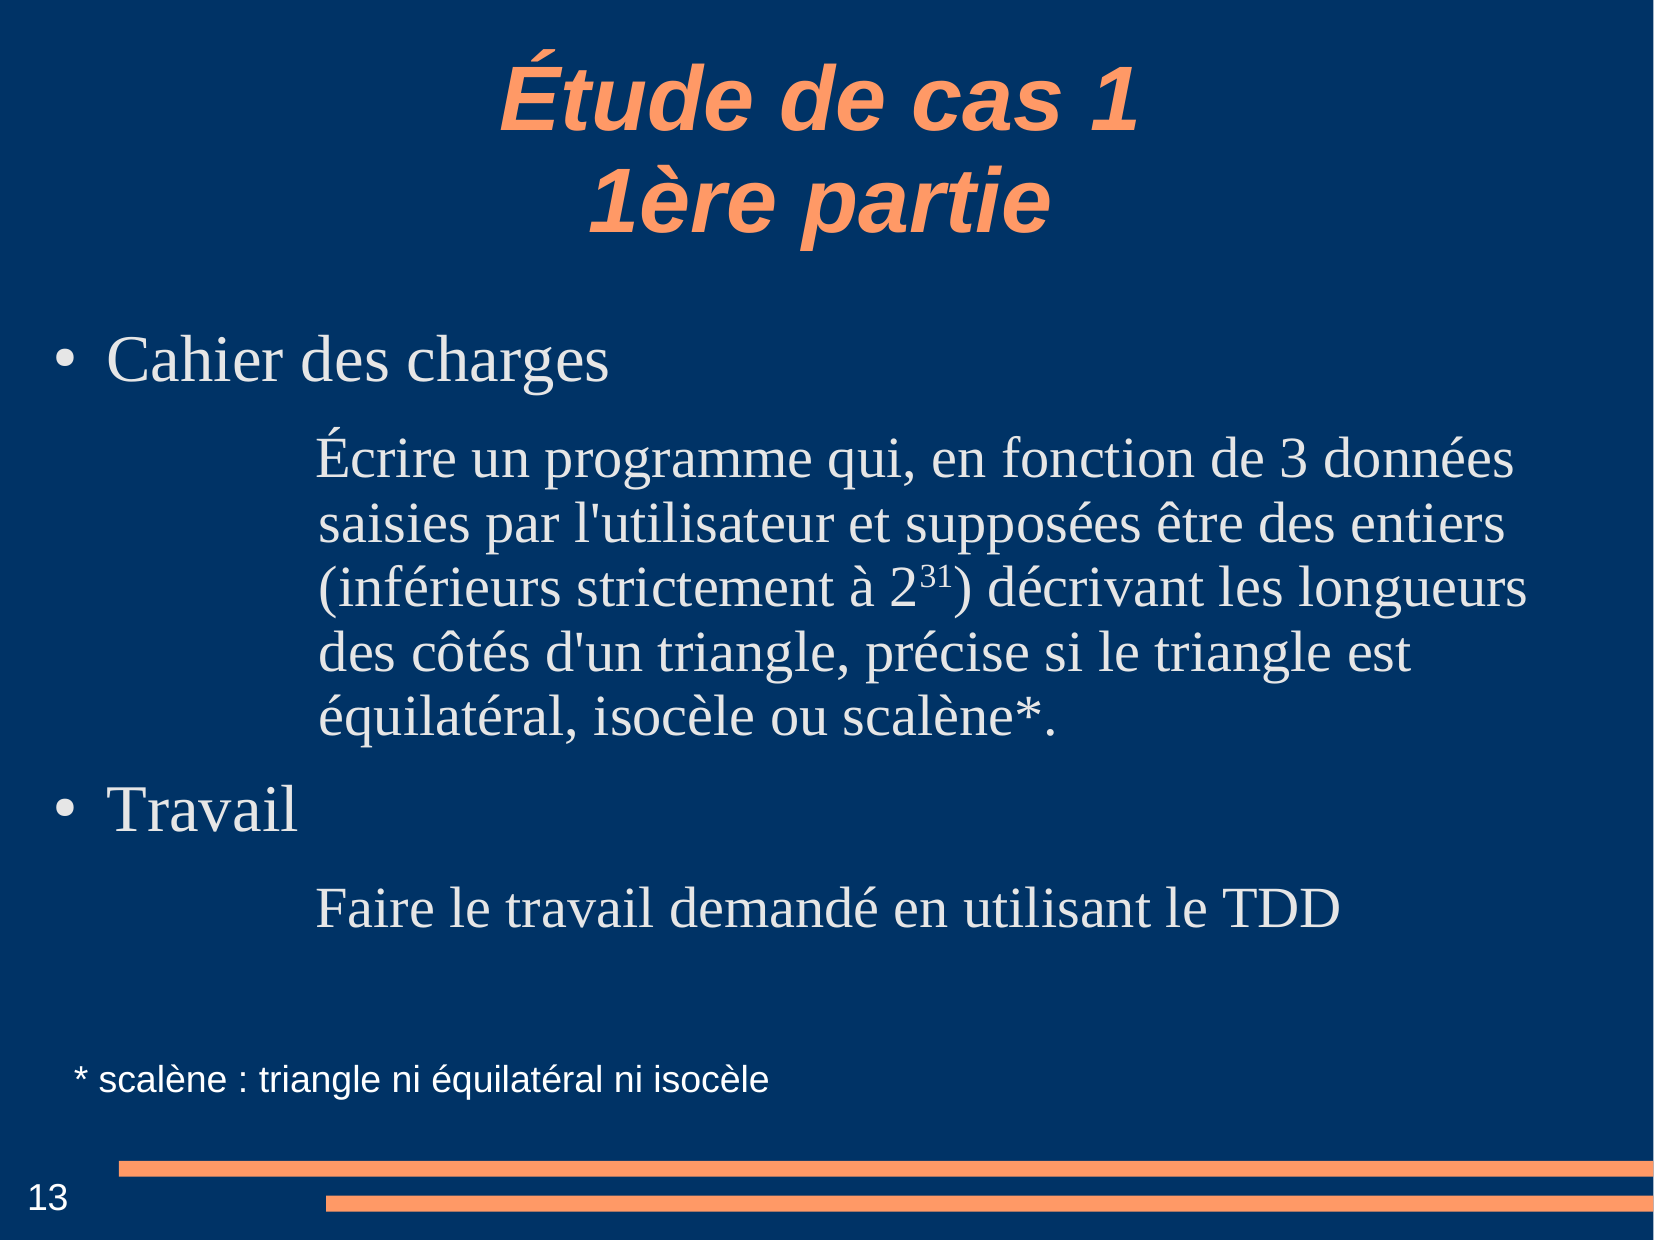

# Étude de cas 1 1ère partie
Cahier des charges
 Écrire un programme qui, en fonction de 3 données saisies par l'utilisateur et supposées être des entiers (inférieurs strictement à 231) décrivant les longueurs des côtés d'un triangle, précise si le triangle est équilatéral, isocèle ou scalène*.
Travail
 Faire le travail demandé en utilisant le TDD
* scalène : triangle ni équilatéral ni isocèle